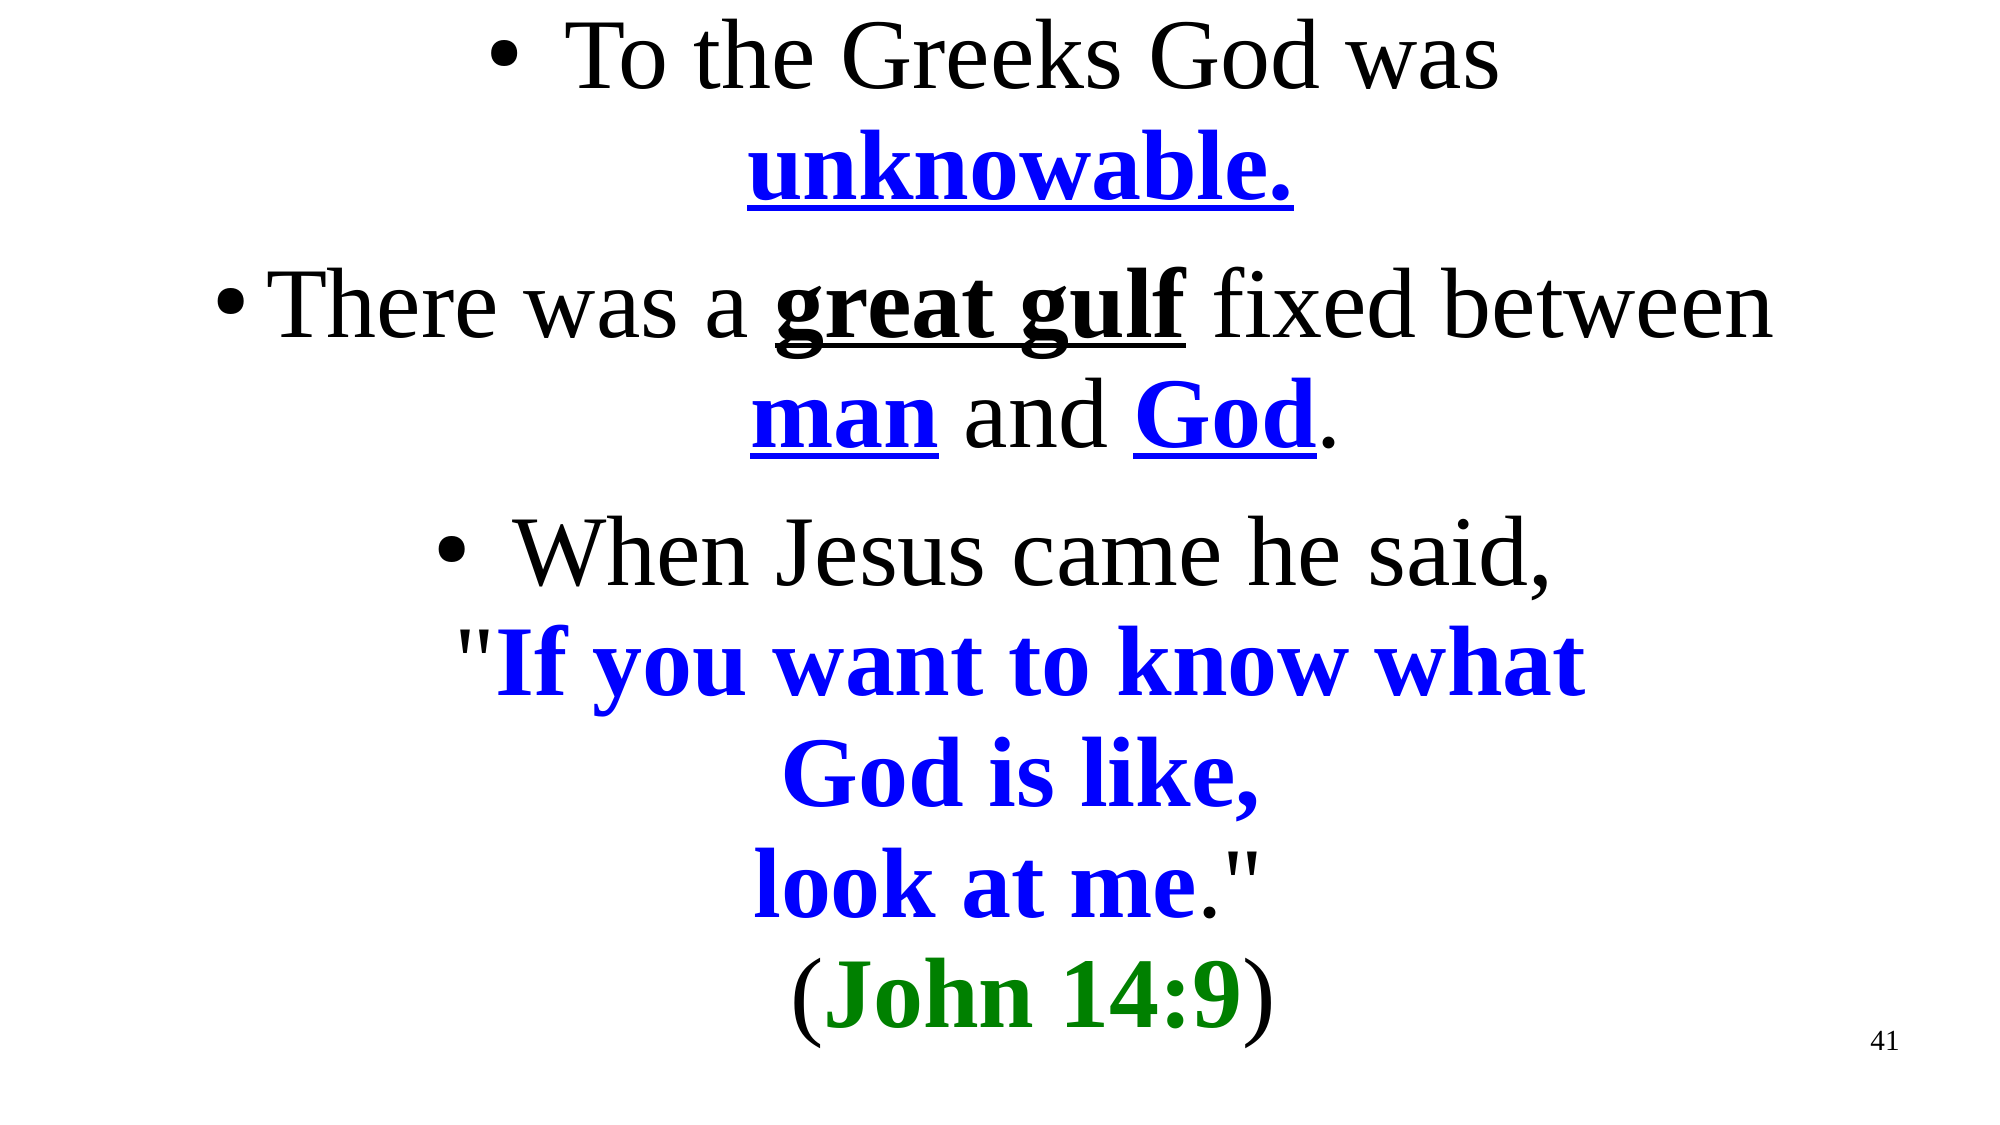

# To the Greeks God was unknowable.
There was a great gulf fixed between
 man and God.
 When Jesus came he said,
"If you want to know what
God is like,
look at me."
(John 14:9)
41